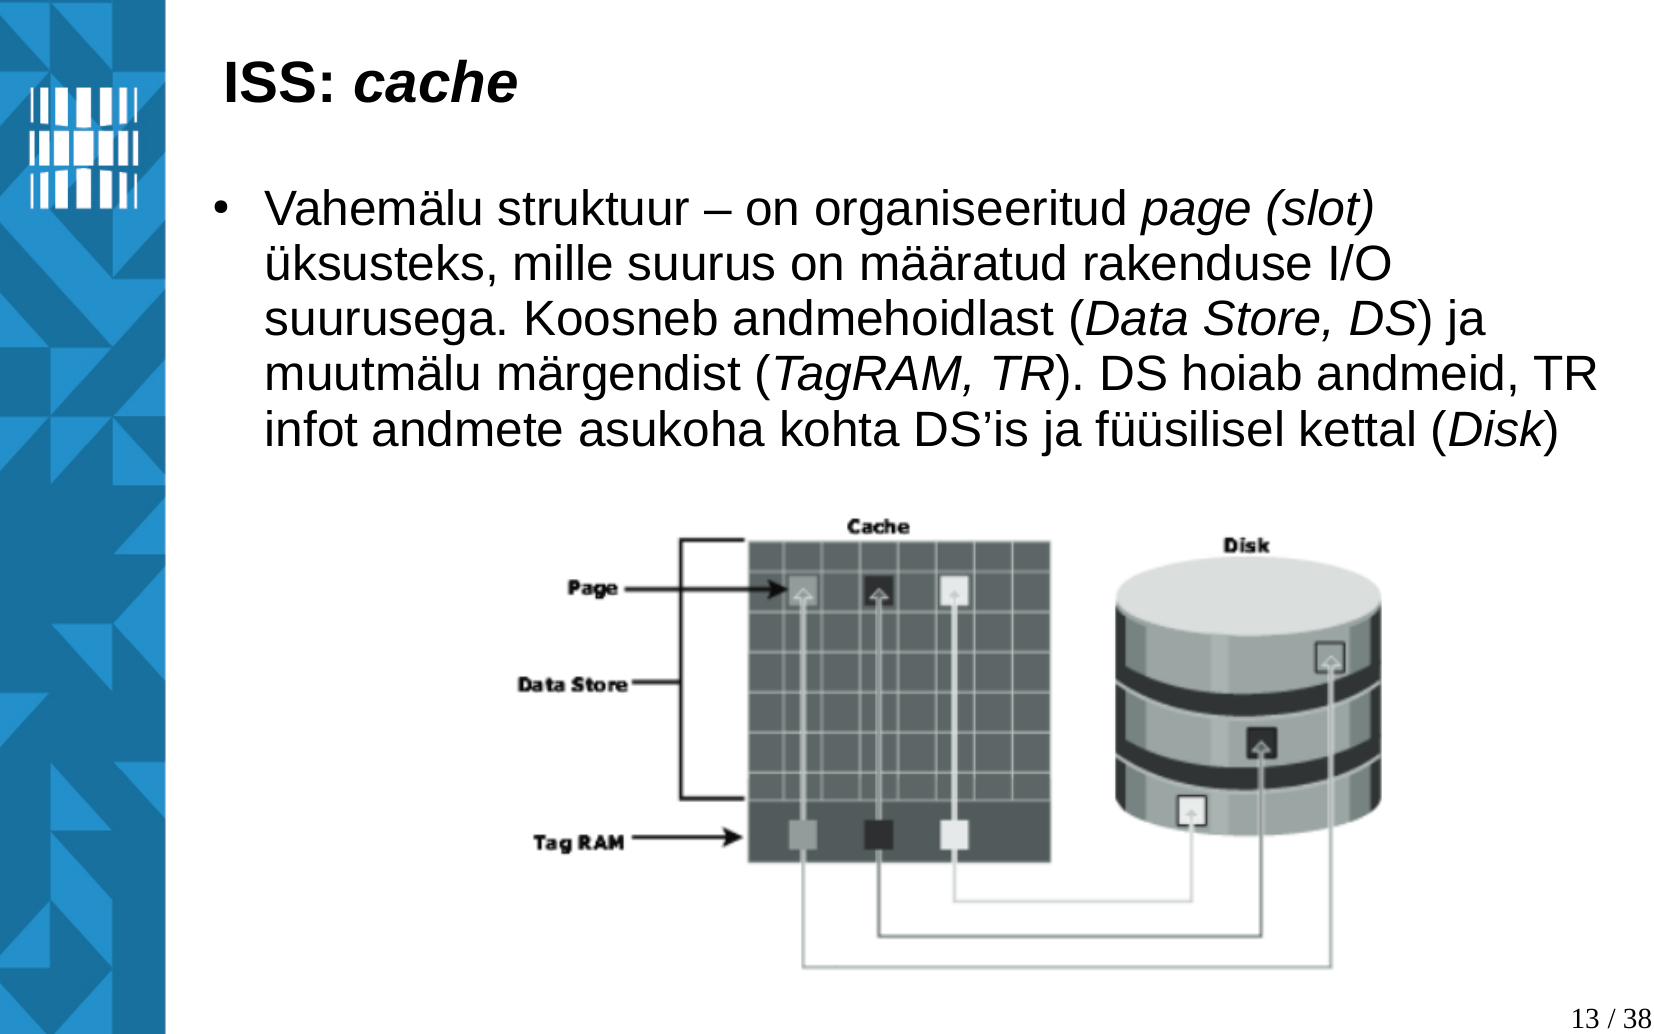

# ISS: cache
Vahemälu struktuur – on organiseeritud page (slot) üksusteks, mille suurus on määratud rakenduse I/O suurusega. Koosneb andmehoidlast (Data Store, DS) ja muutmälu märgendist (TagRAM, TR). DS hoiab andmeid, TR infot andmete asukoha kohta DS’is ja füüsilisel kettal (Disk)